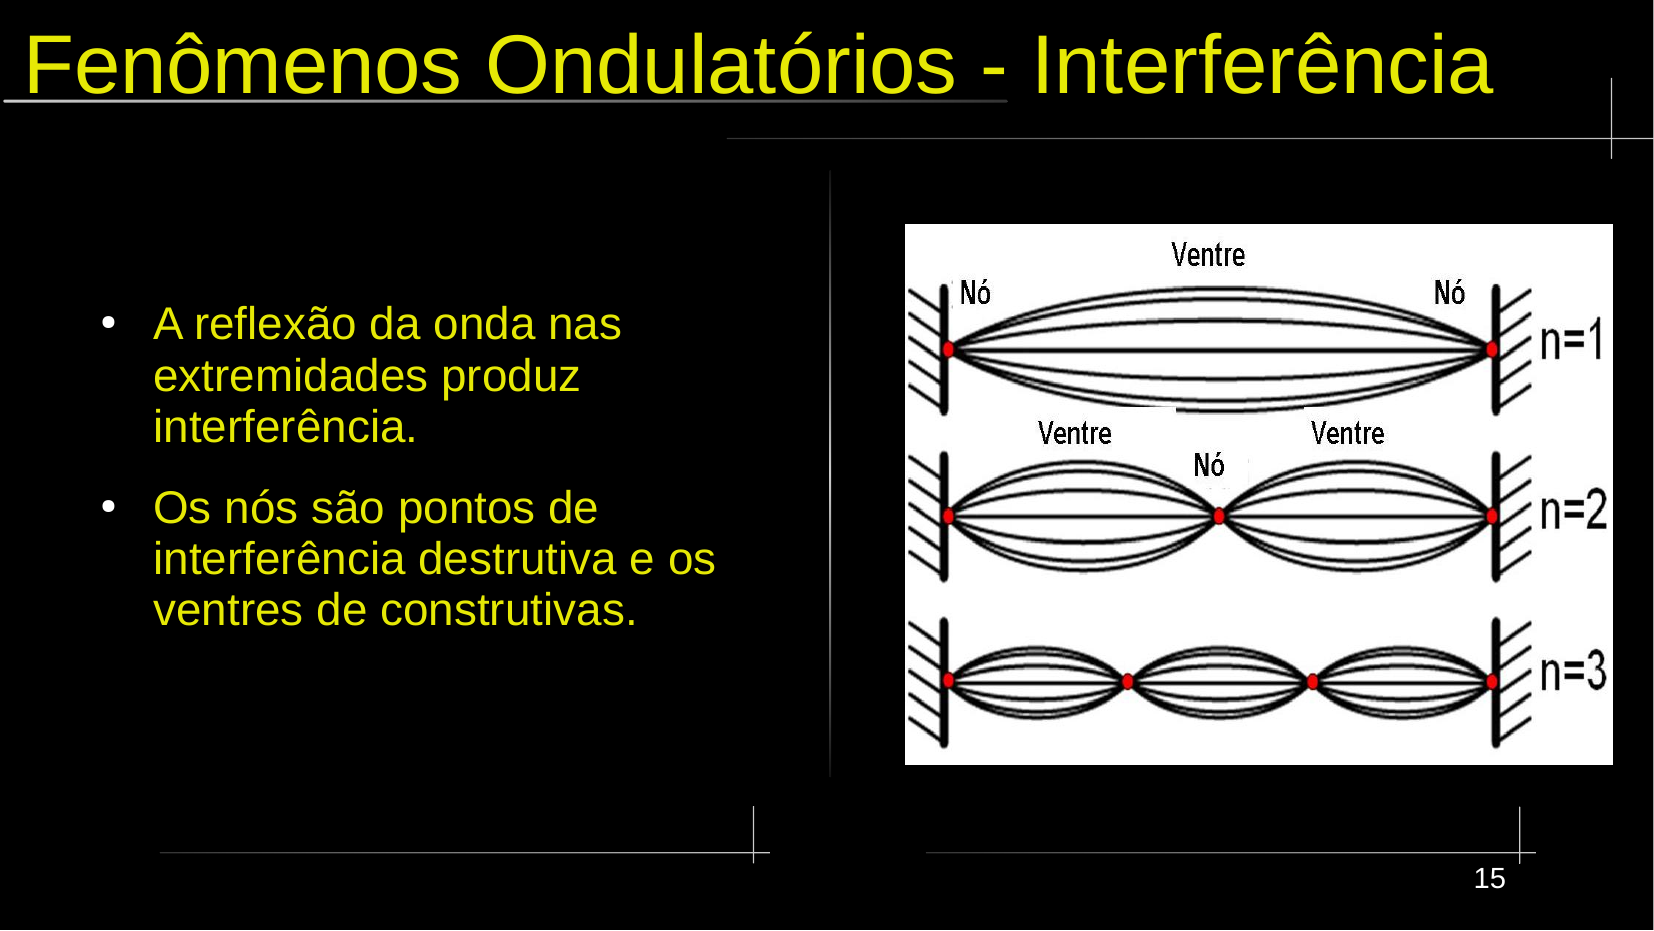

# Fenômenos Ondulatórios - Interferência
A reflexão da onda nas extremidades produz interferência.
Os nós são pontos de interferência destrutiva e os ventres de construtivas.
15